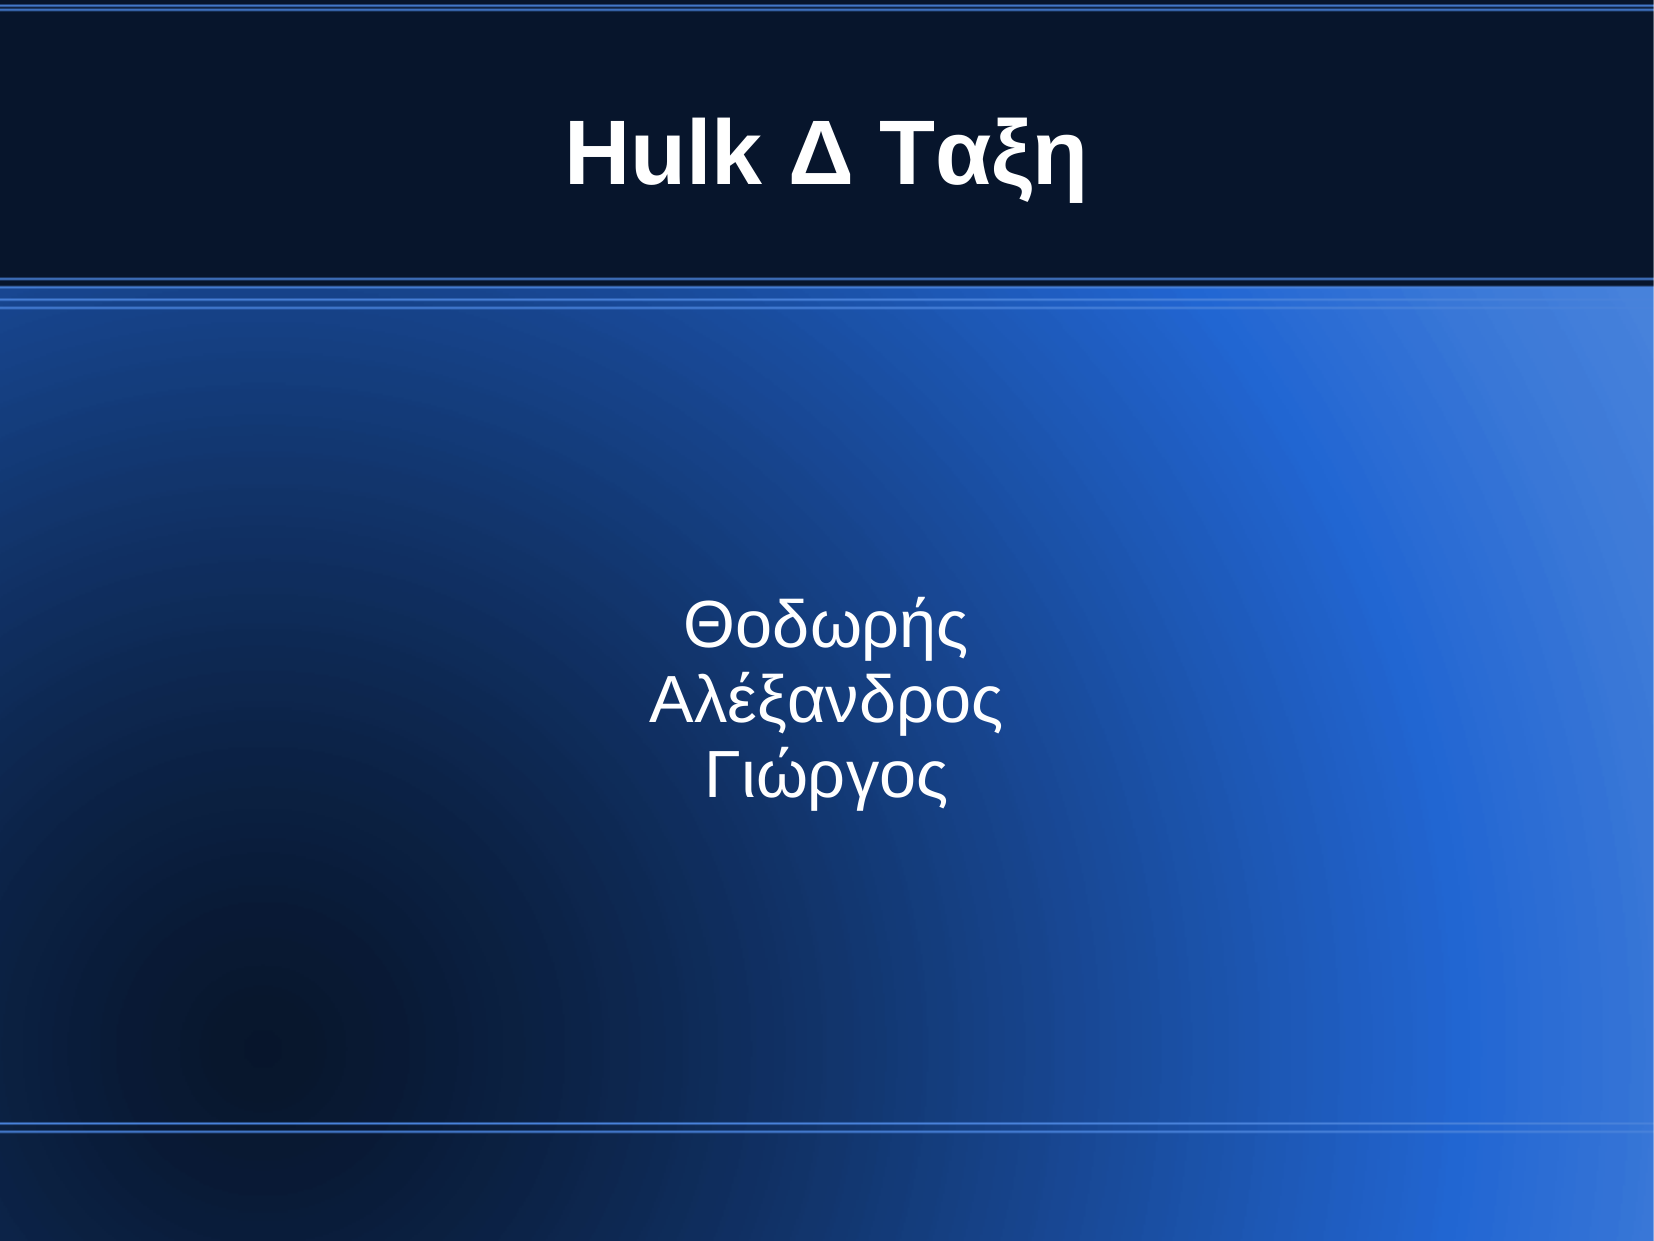

# Hulk Δ Ταξη
Θοδωρής
Αλέξανδρος
Γιώργος